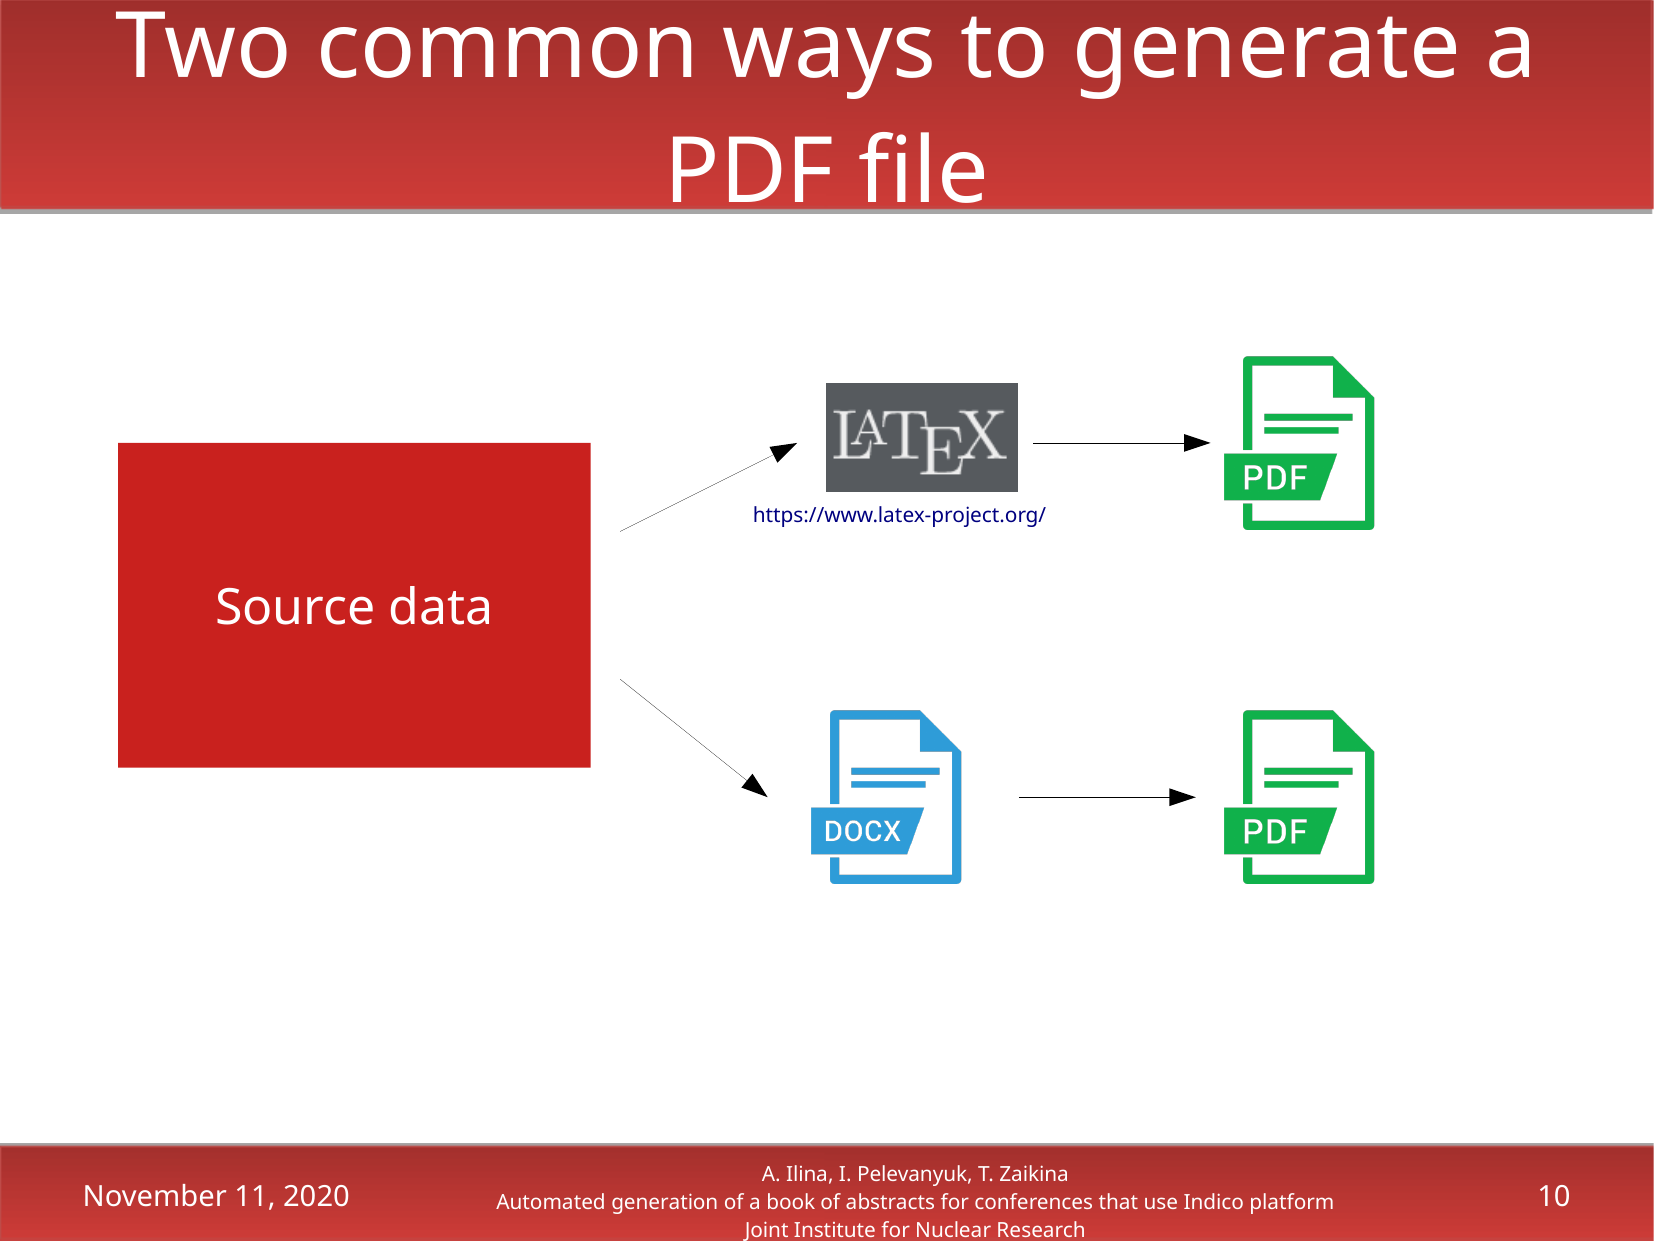

# Two common ways to generate a PDF file
Source data
https://www.latex-project.org/
A. Ilina, I. Pelevanyuk, T. Zaikina
Automated generation of a book of abstracts for conferences that use Indico platform
Joint Institute for Nuclear Research
November 11, 2020
10